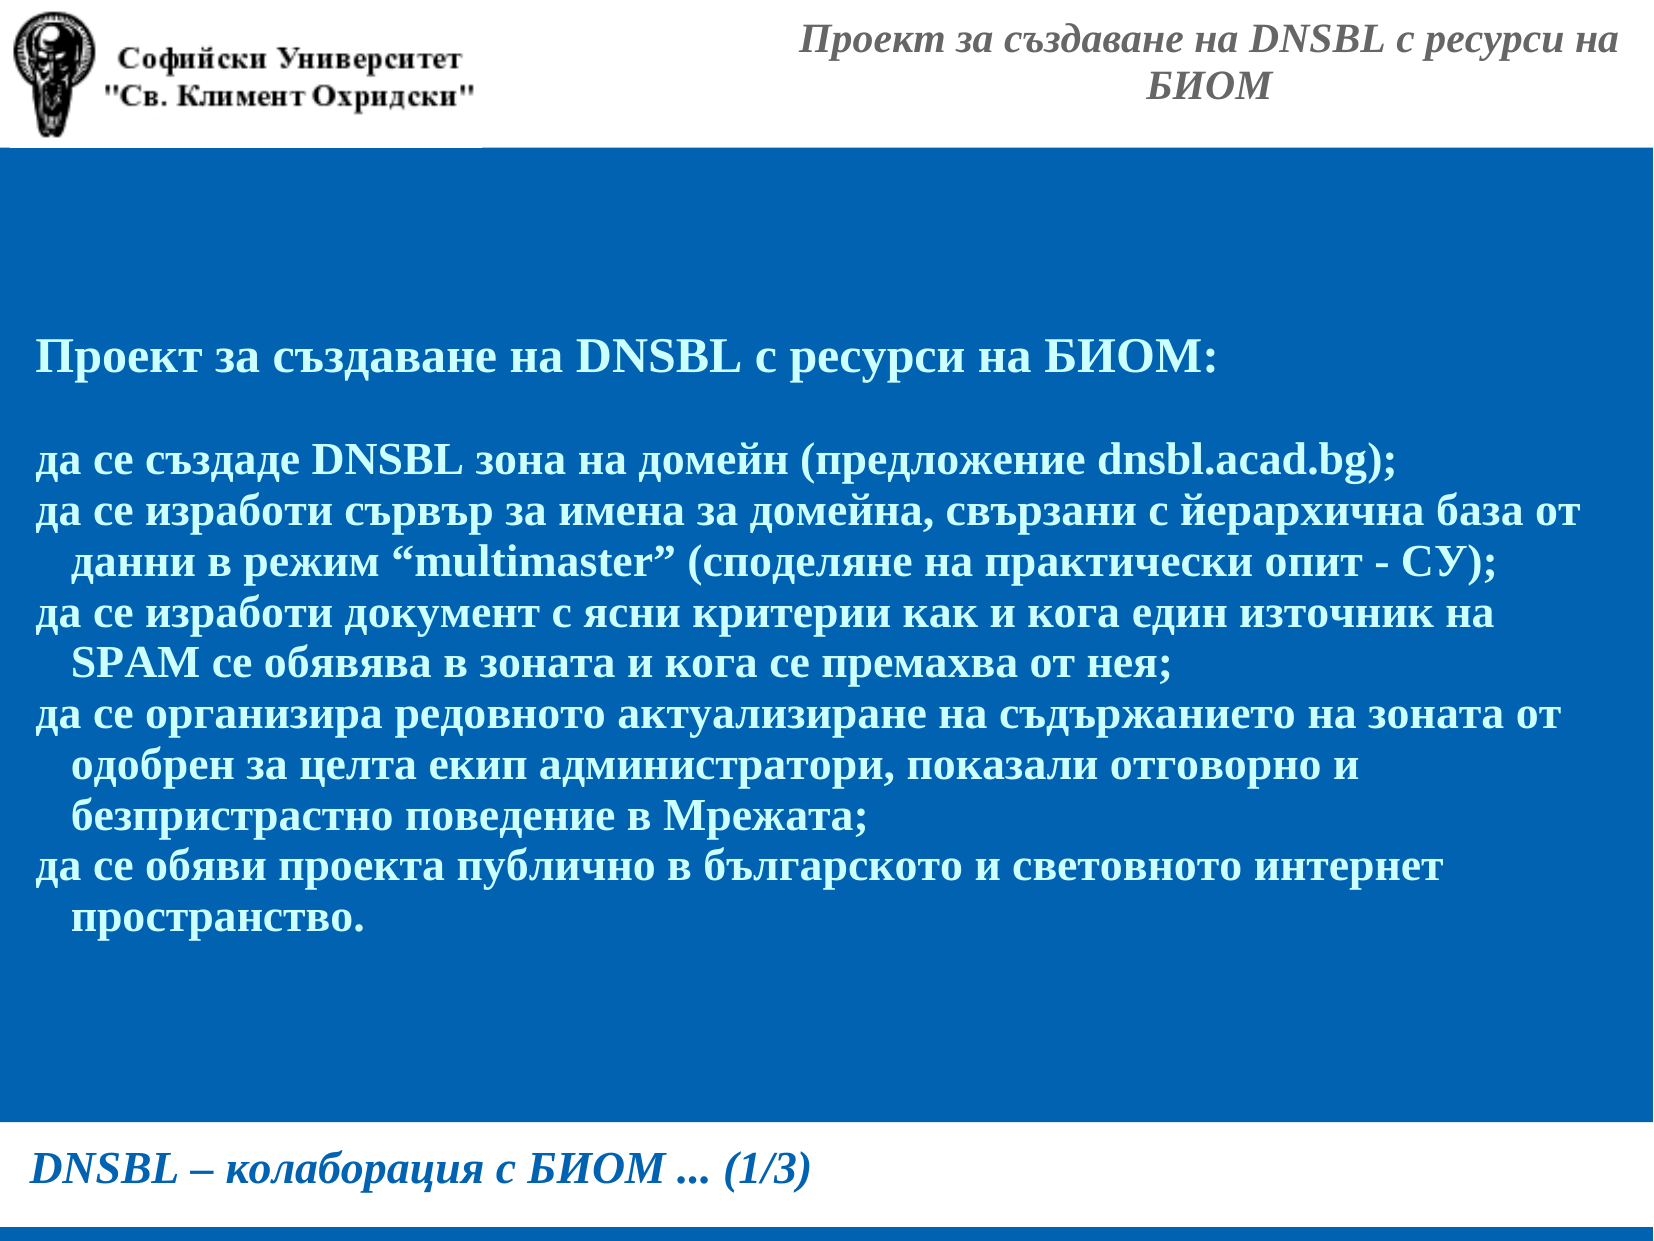

# Проект за създаване на DNSBL с ресурси на БИОМ
Проект за създаване на DNSBL с ресурси на БИОМ:
да се създаде DNSBL зона на домейн (предложение dnsbl.acad.bg);
да се изработи сървър за имена за домейна, свързани с йерархична база от данни в режим “multimaster” (споделяне на практически опит - СУ);
да се изработи документ с ясни критерии как и кога един източник на SPAM се обявява в зоната и кога се премахва от нея;
да се организира редовното актуализиране на съдържанието на зоната от одобрен за целта екип администратори, показали отговорно и безпристрастно поведение в Мрежата;
да се обяви проекта публично в българското и световното интернет пространство.
DNSBL – колаборация с БИОМ ... (1/3)